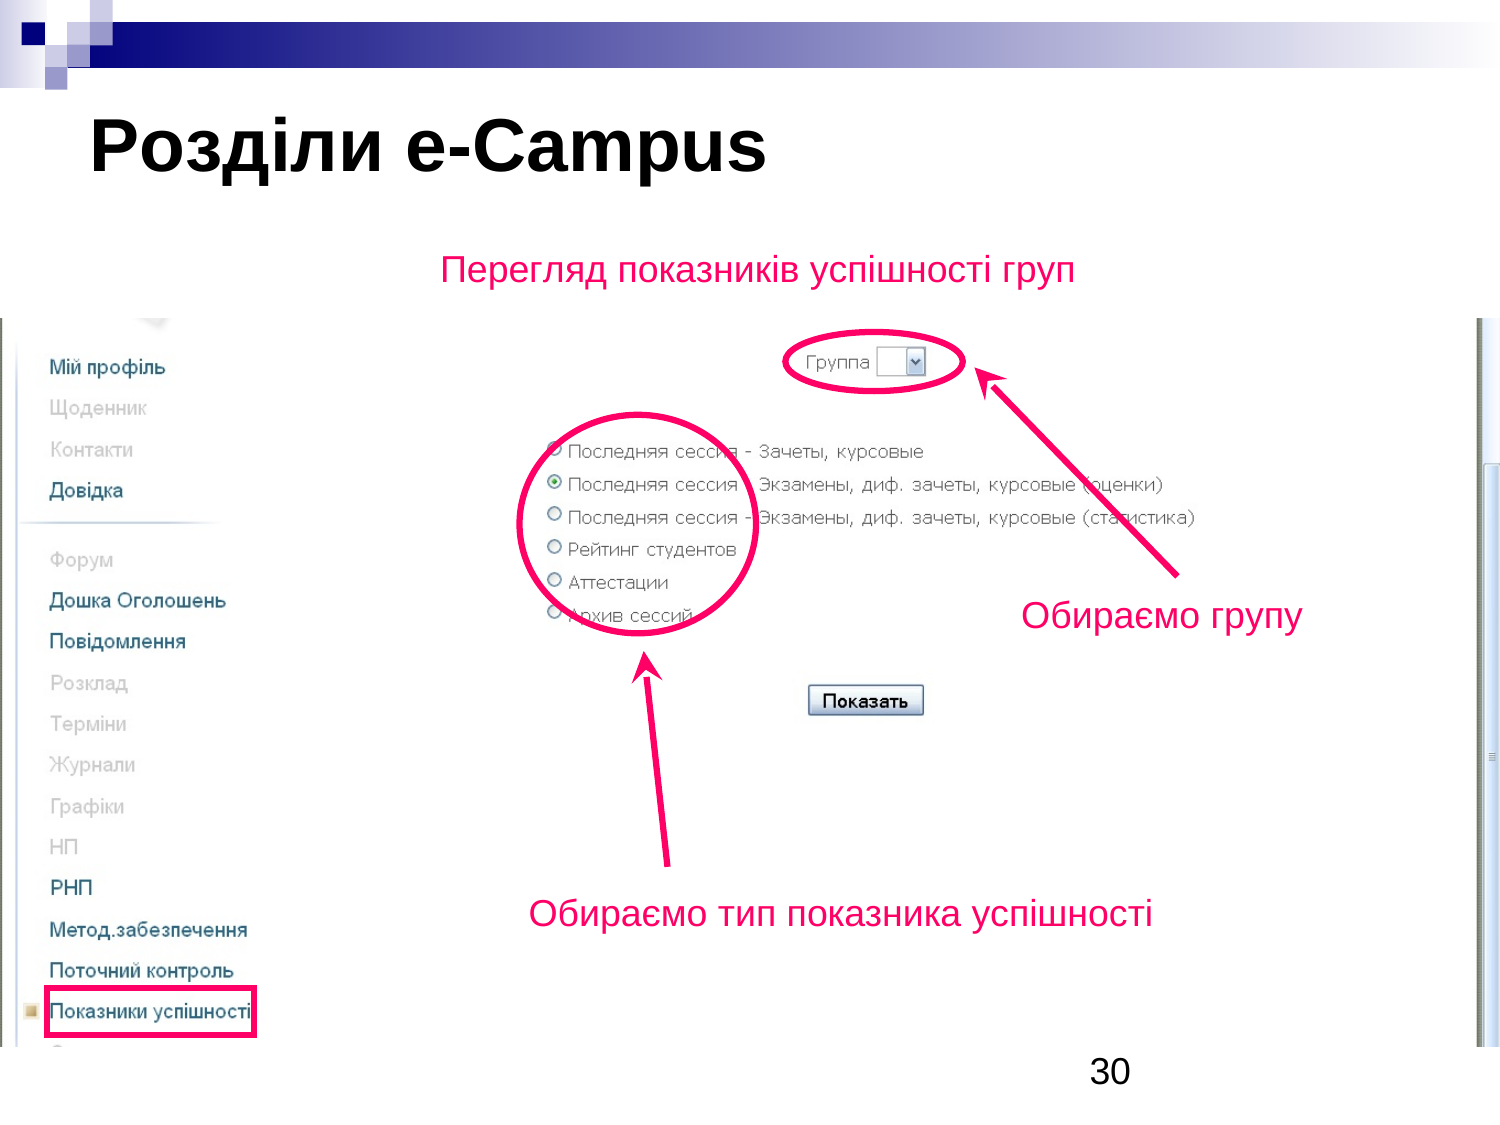

# Розділи e-Campus
Перегляд показників успішності груп
Обираємо групу
Обираємо тип показника успішності
30